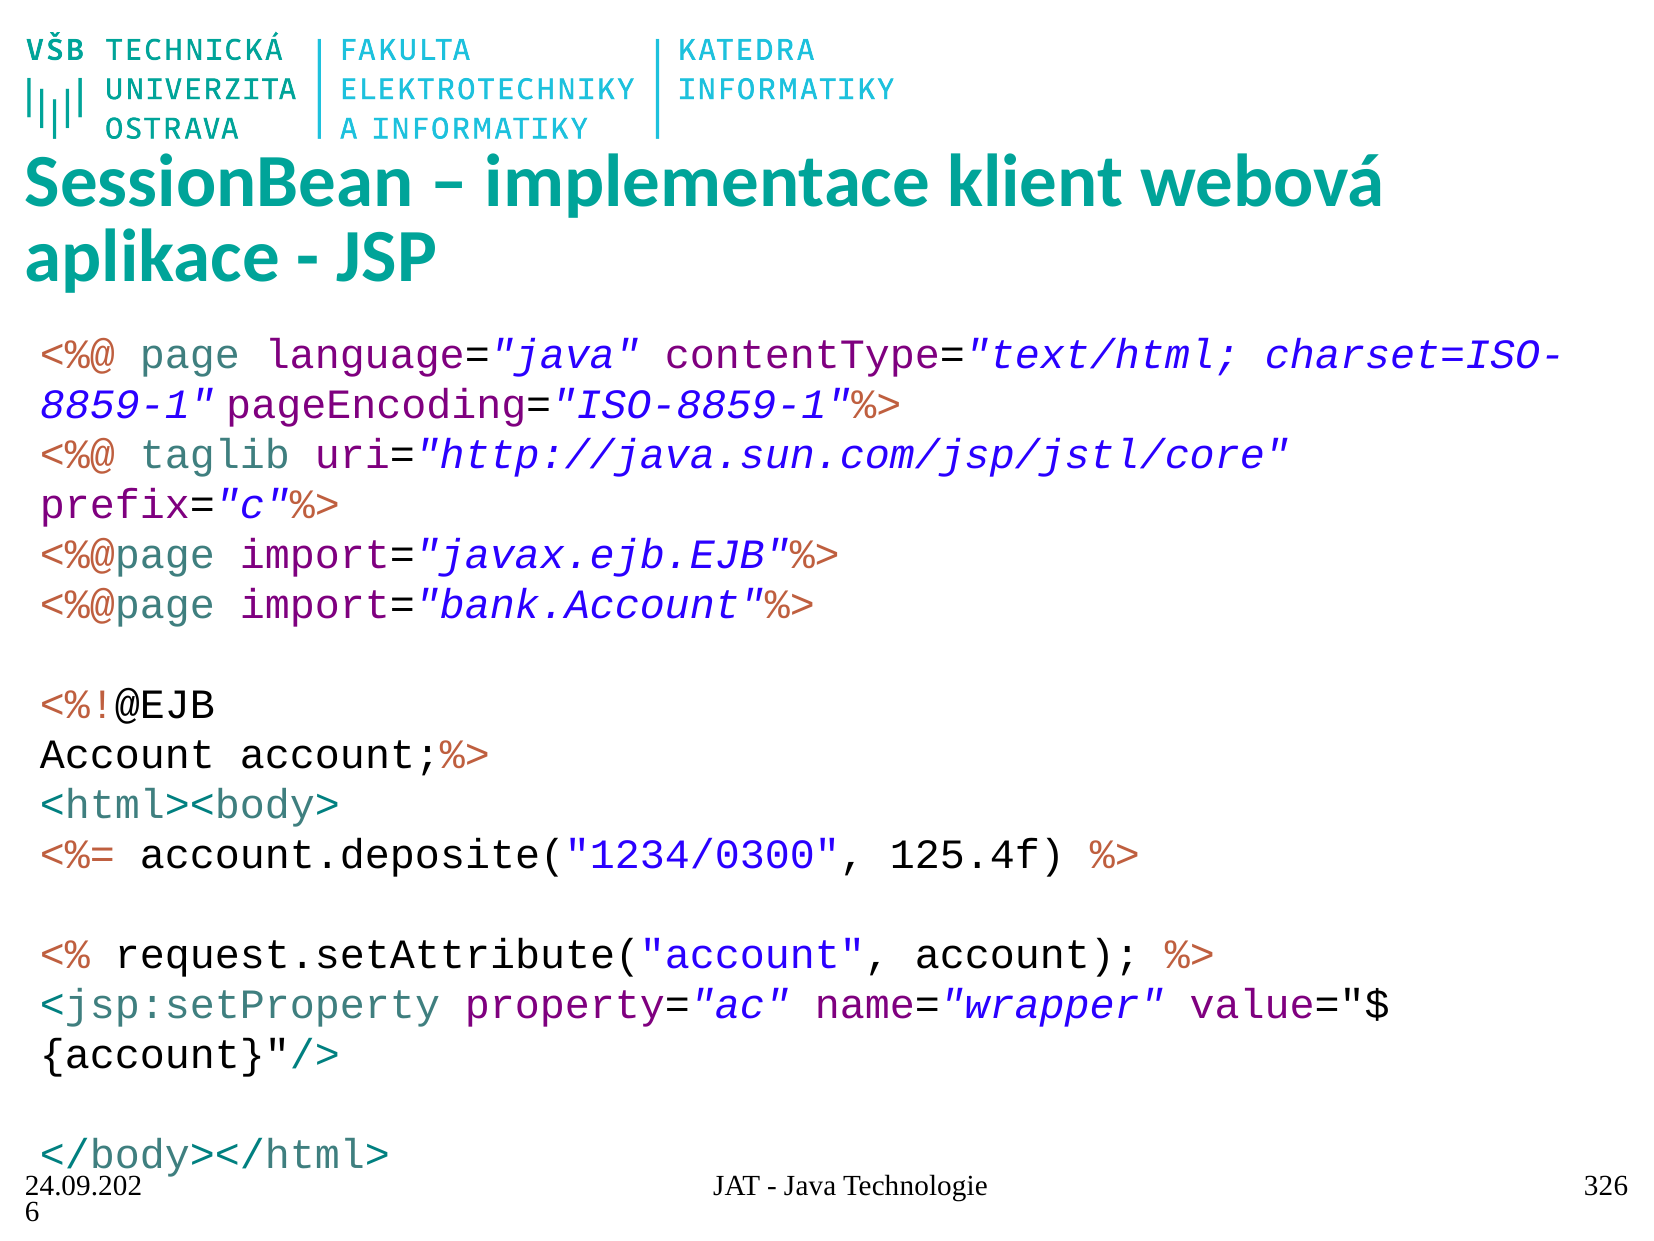

SessionBean – implementace klient webová aplikace - JSP
# <%@ page language="java" contentType="text/html; charset=ISO-8859-1" pageEncoding="ISO-8859-1"%>
<%@ taglib uri="http://java.sun.com/jsp/jstl/core" prefix="c"%>
<%@page import="javax.ejb.EJB"%>
<%@page import="bank.Account"%>
<%!@EJB
Account account;%>
<html><body>
<%= account.deposite("1234/0300", 125.4f) %>
<% request.setAttribute("account", account); %>
<jsp:setProperty property="ac" name="wrapper" value="${account}"/>
</body></html>
JAT - Java Technologie
326